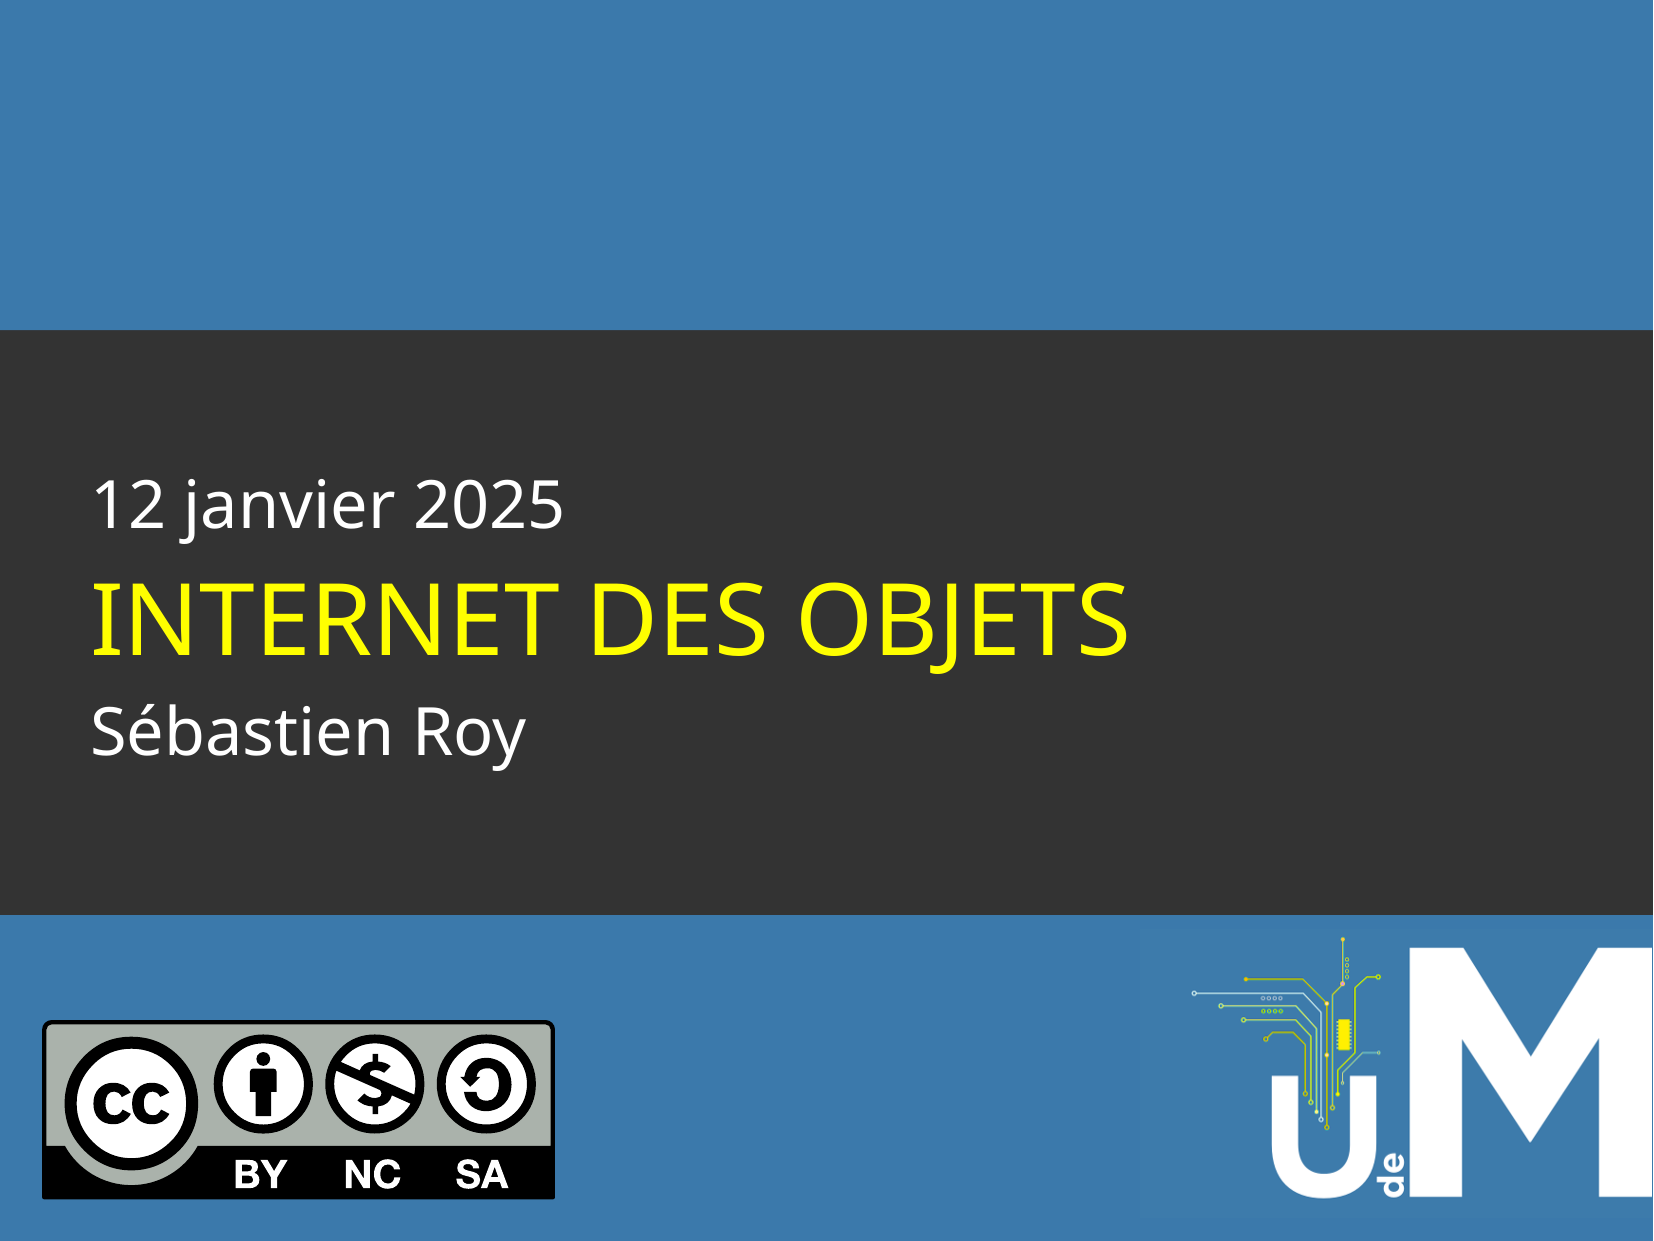

# 12 janvier 2025 INTERNET DES OBJETS Sébastien Roy